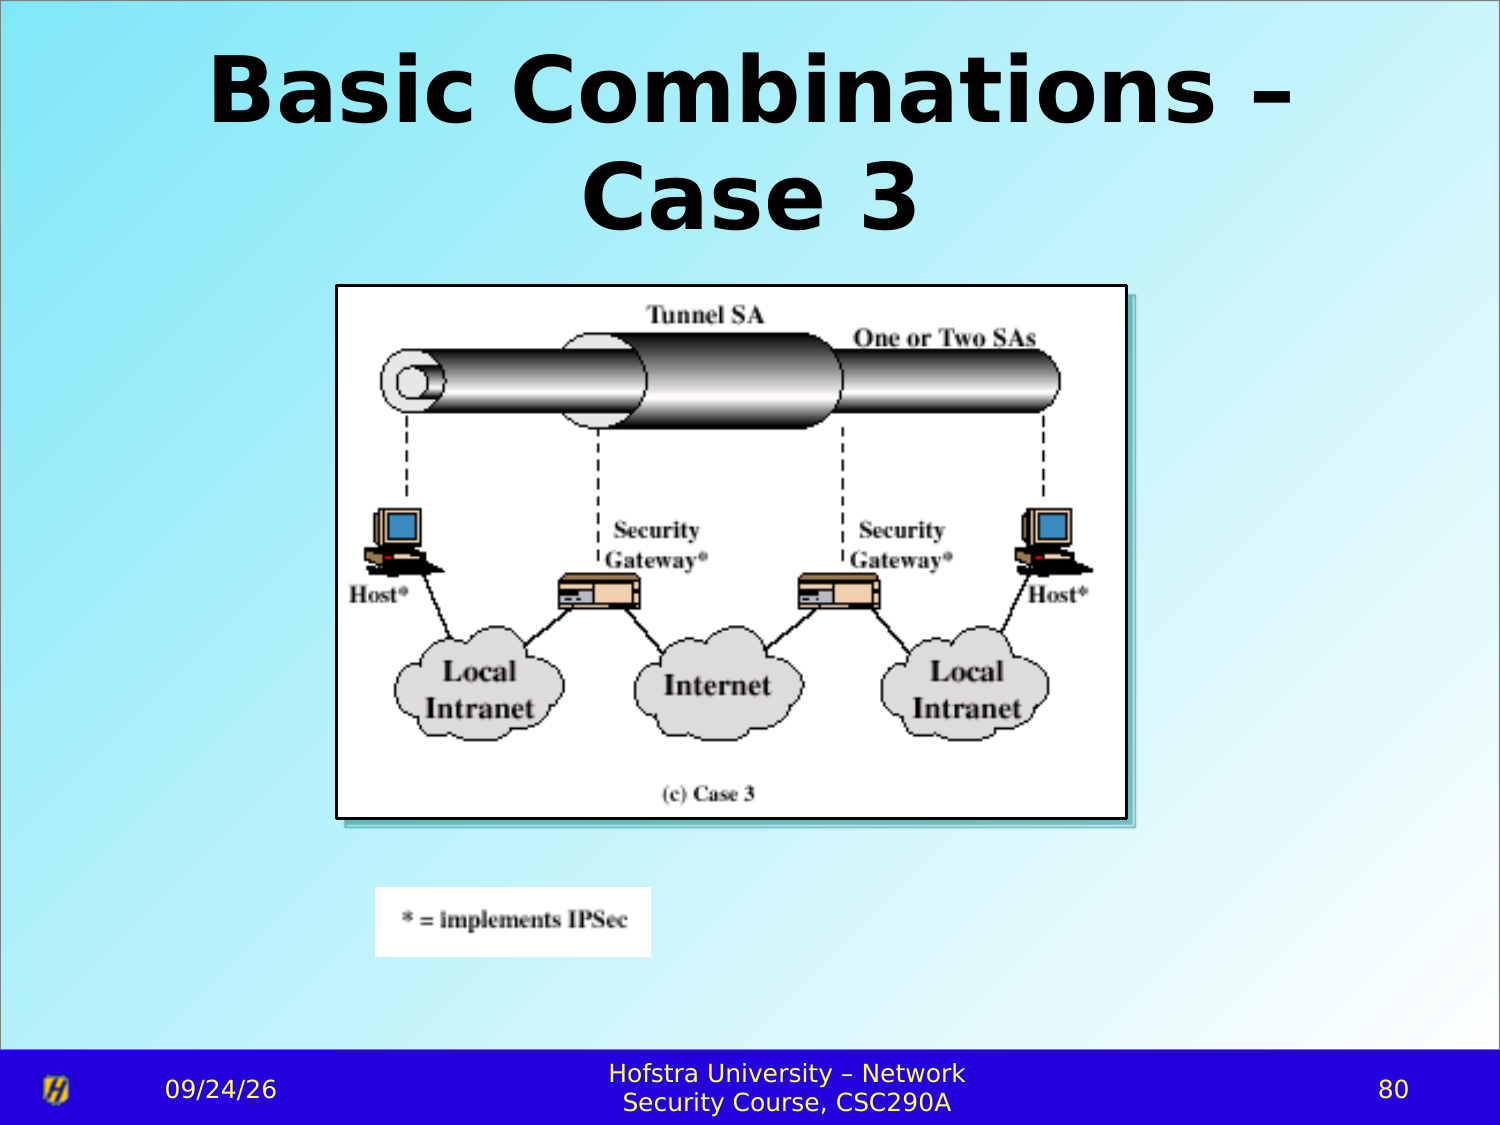

# Basic Combinations – Case 3
80